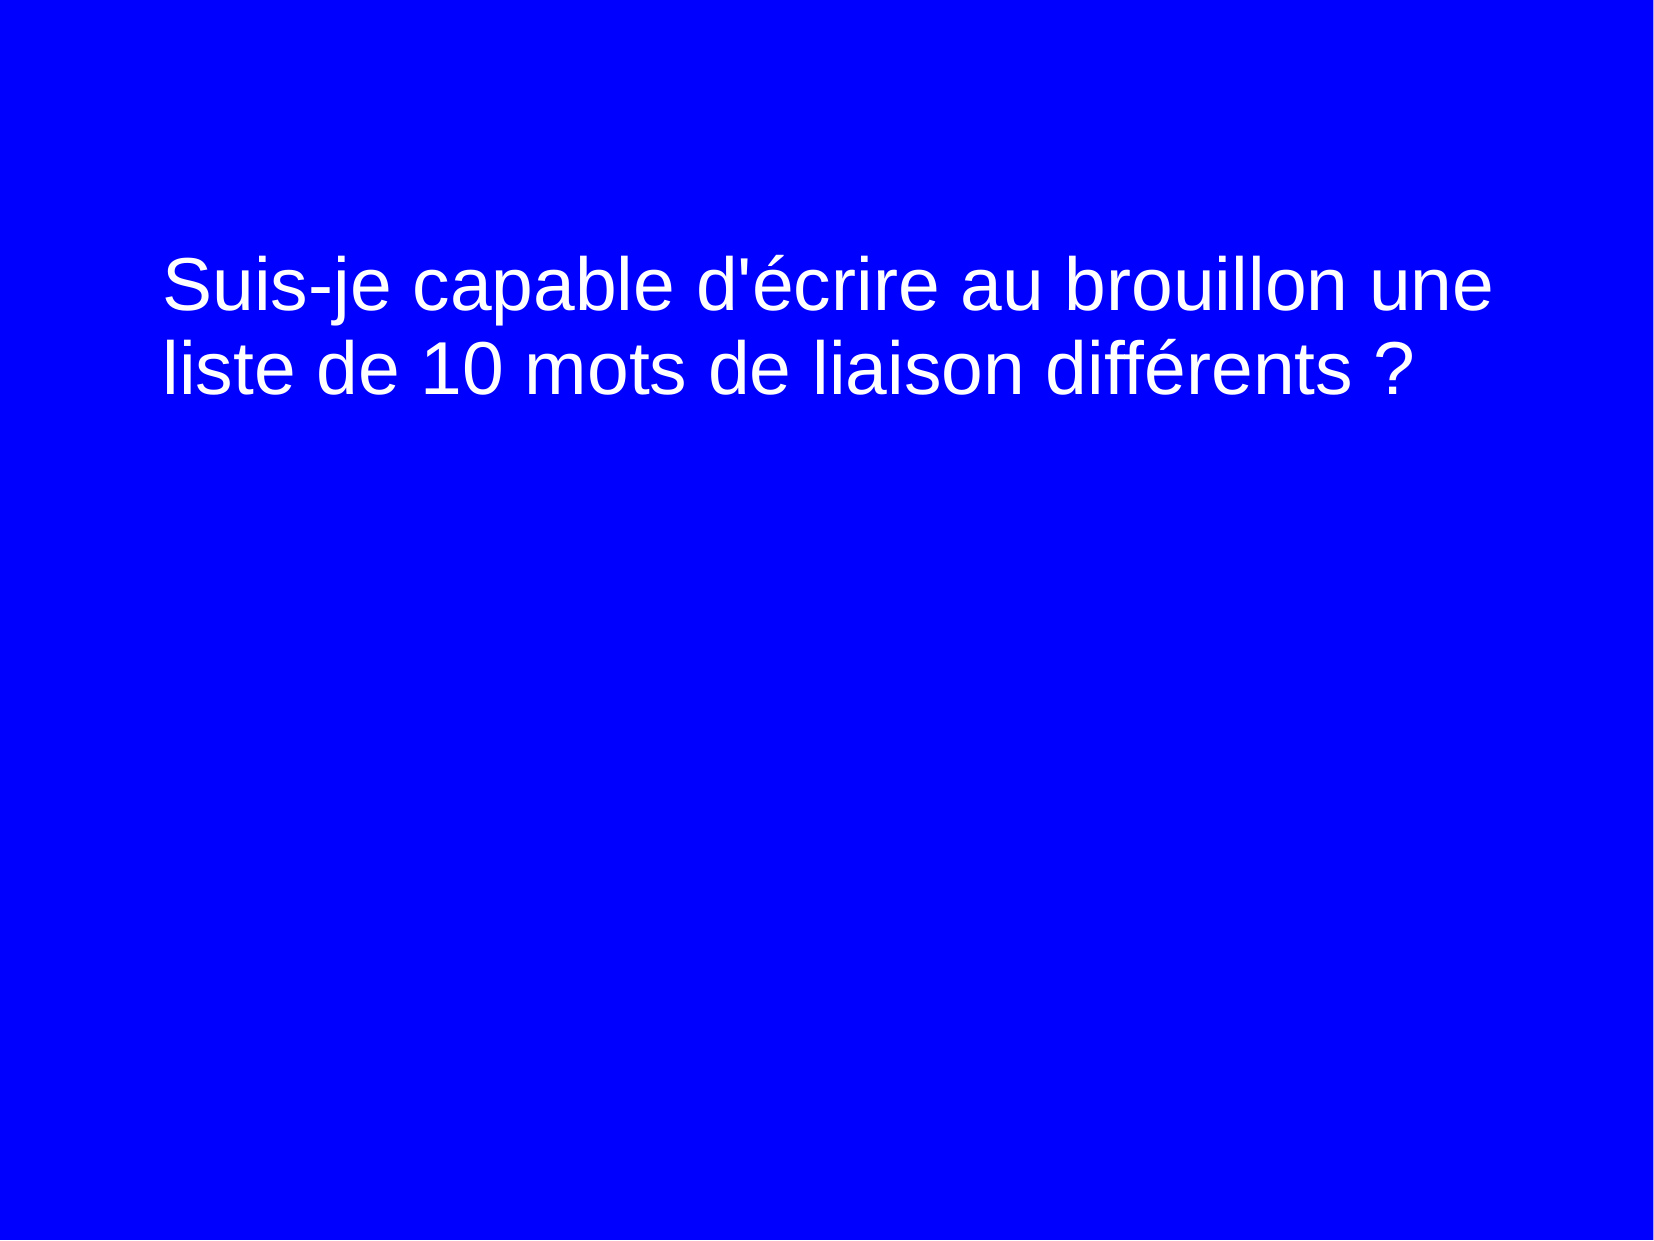

Suis-je capable d'écrire au brouillon une liste de 10 mots de liaison différents ?